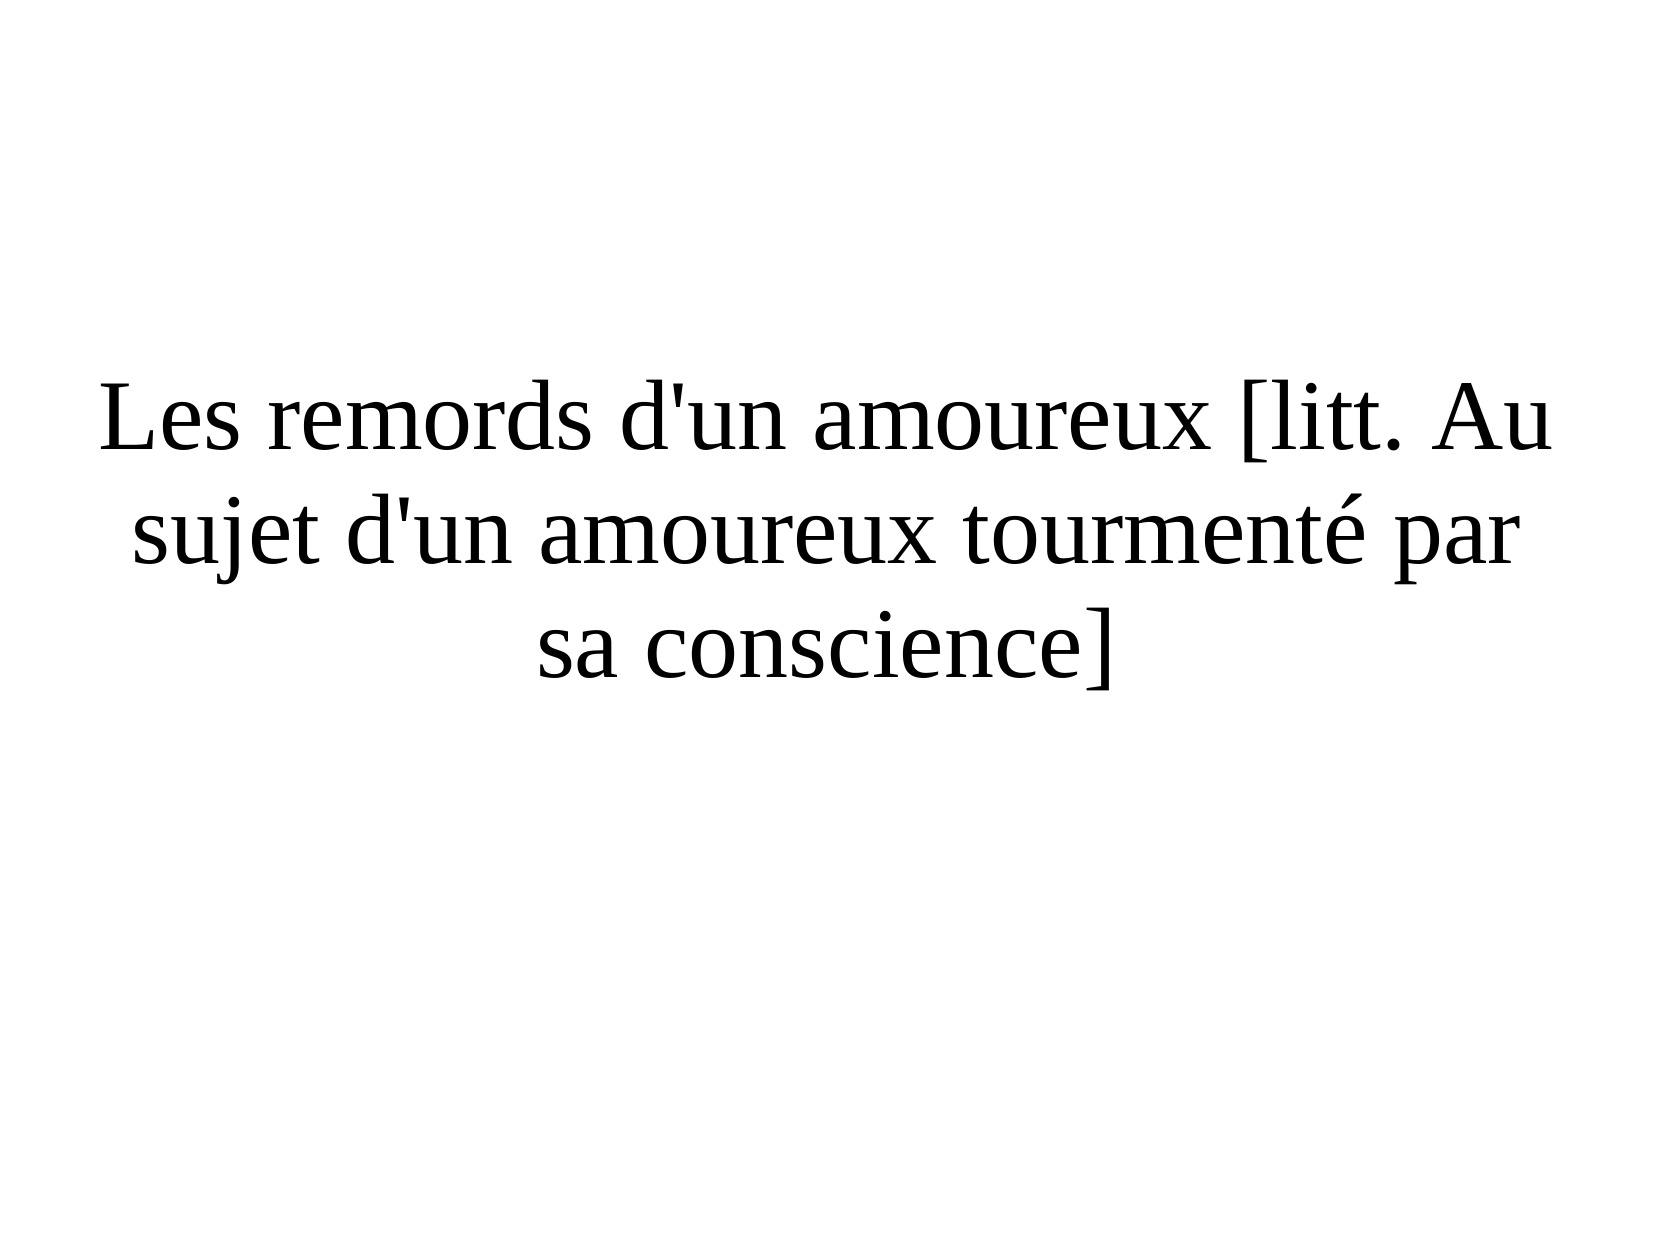

Les remords d'un amoureux [litt. Au sujet d'un amoureux tourmenté par sa conscience]